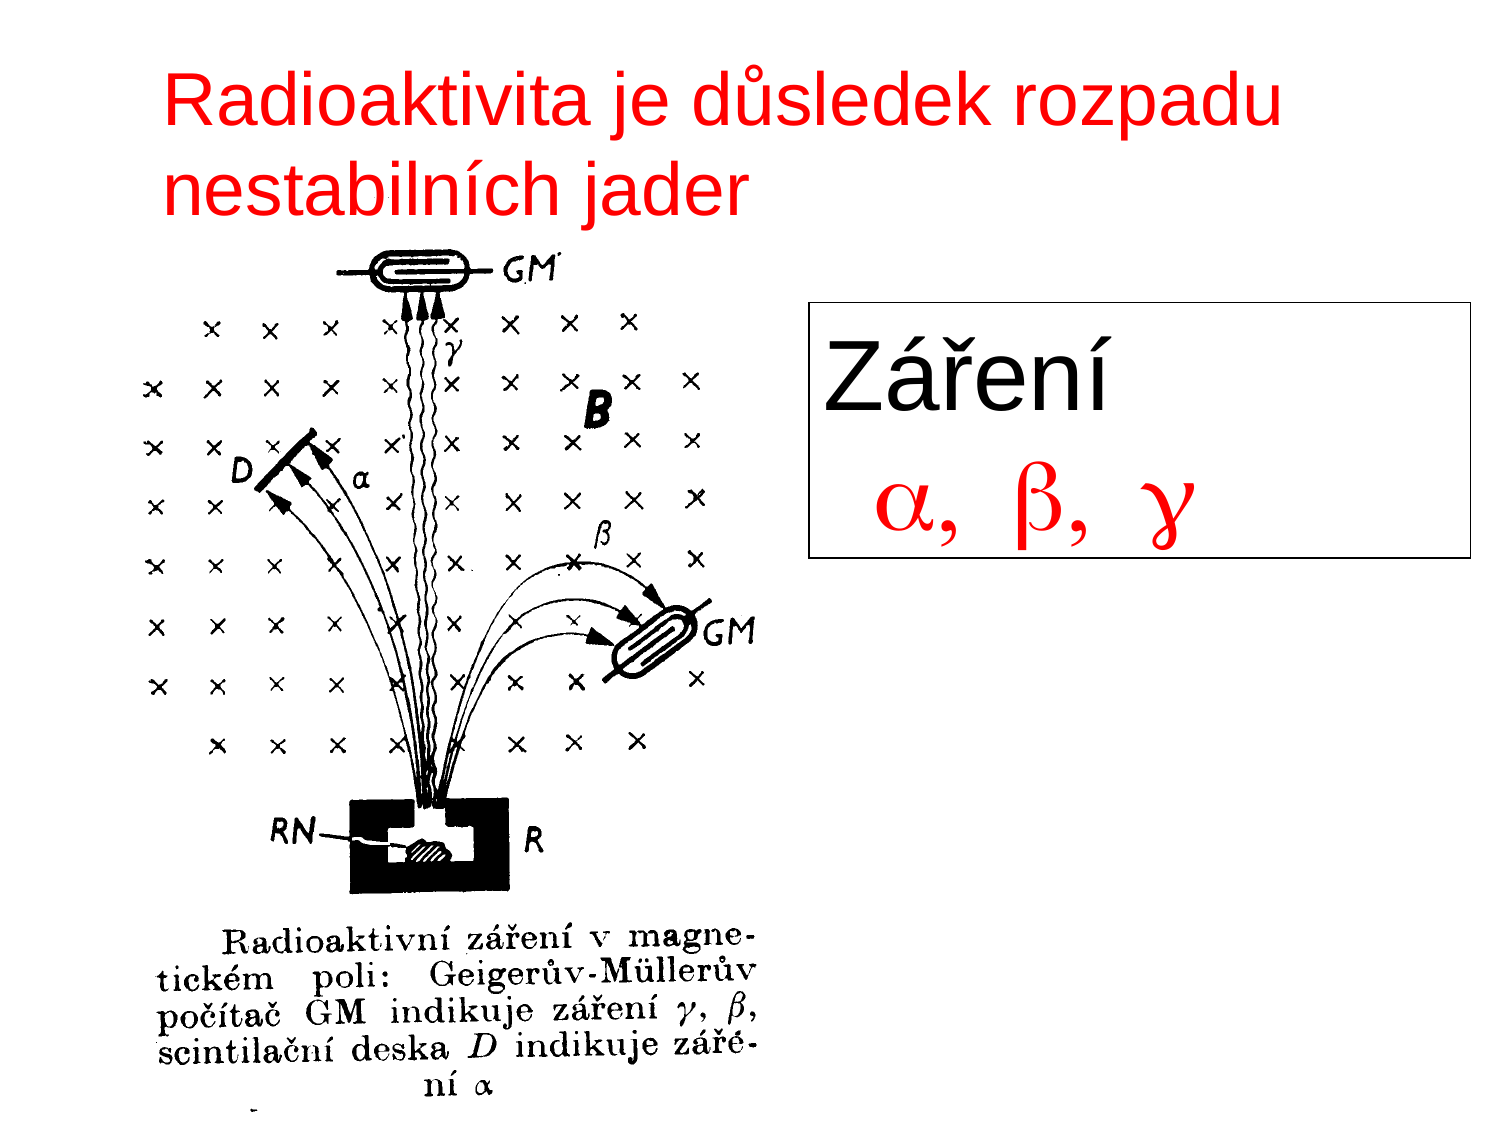

Radioaktivita je důsledek rozpadu nestabilních jader
Záření 